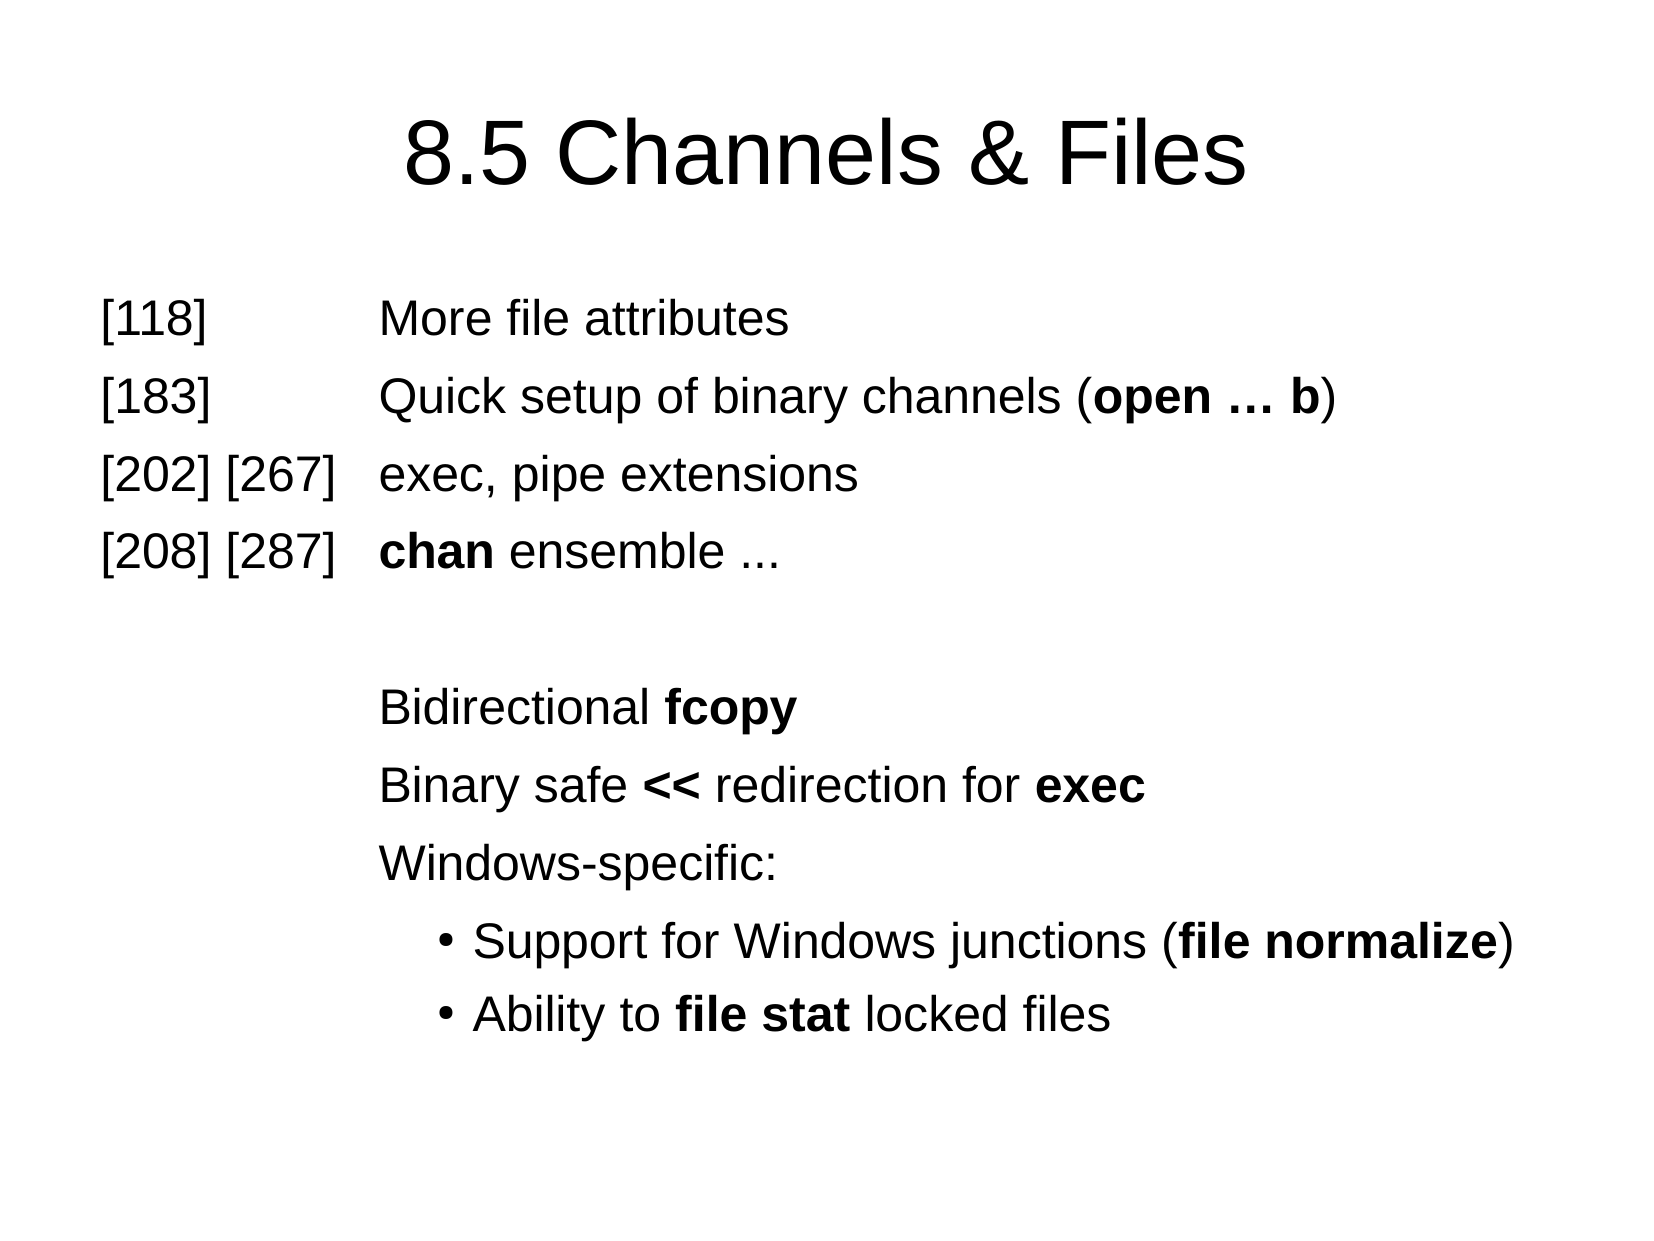

# 8.5 Channels & Files
[118]			More file attributes
[183]			Quick setup of binary channels (open … b)
[202] [267]	exec, pipe extensions
[208] [287]	chan ensemble ...
			Bidirectional fcopy
			Binary safe << redirection for exec
			Windows-specific:
Support for Windows junctions (file normalize)
Ability to file stat locked files